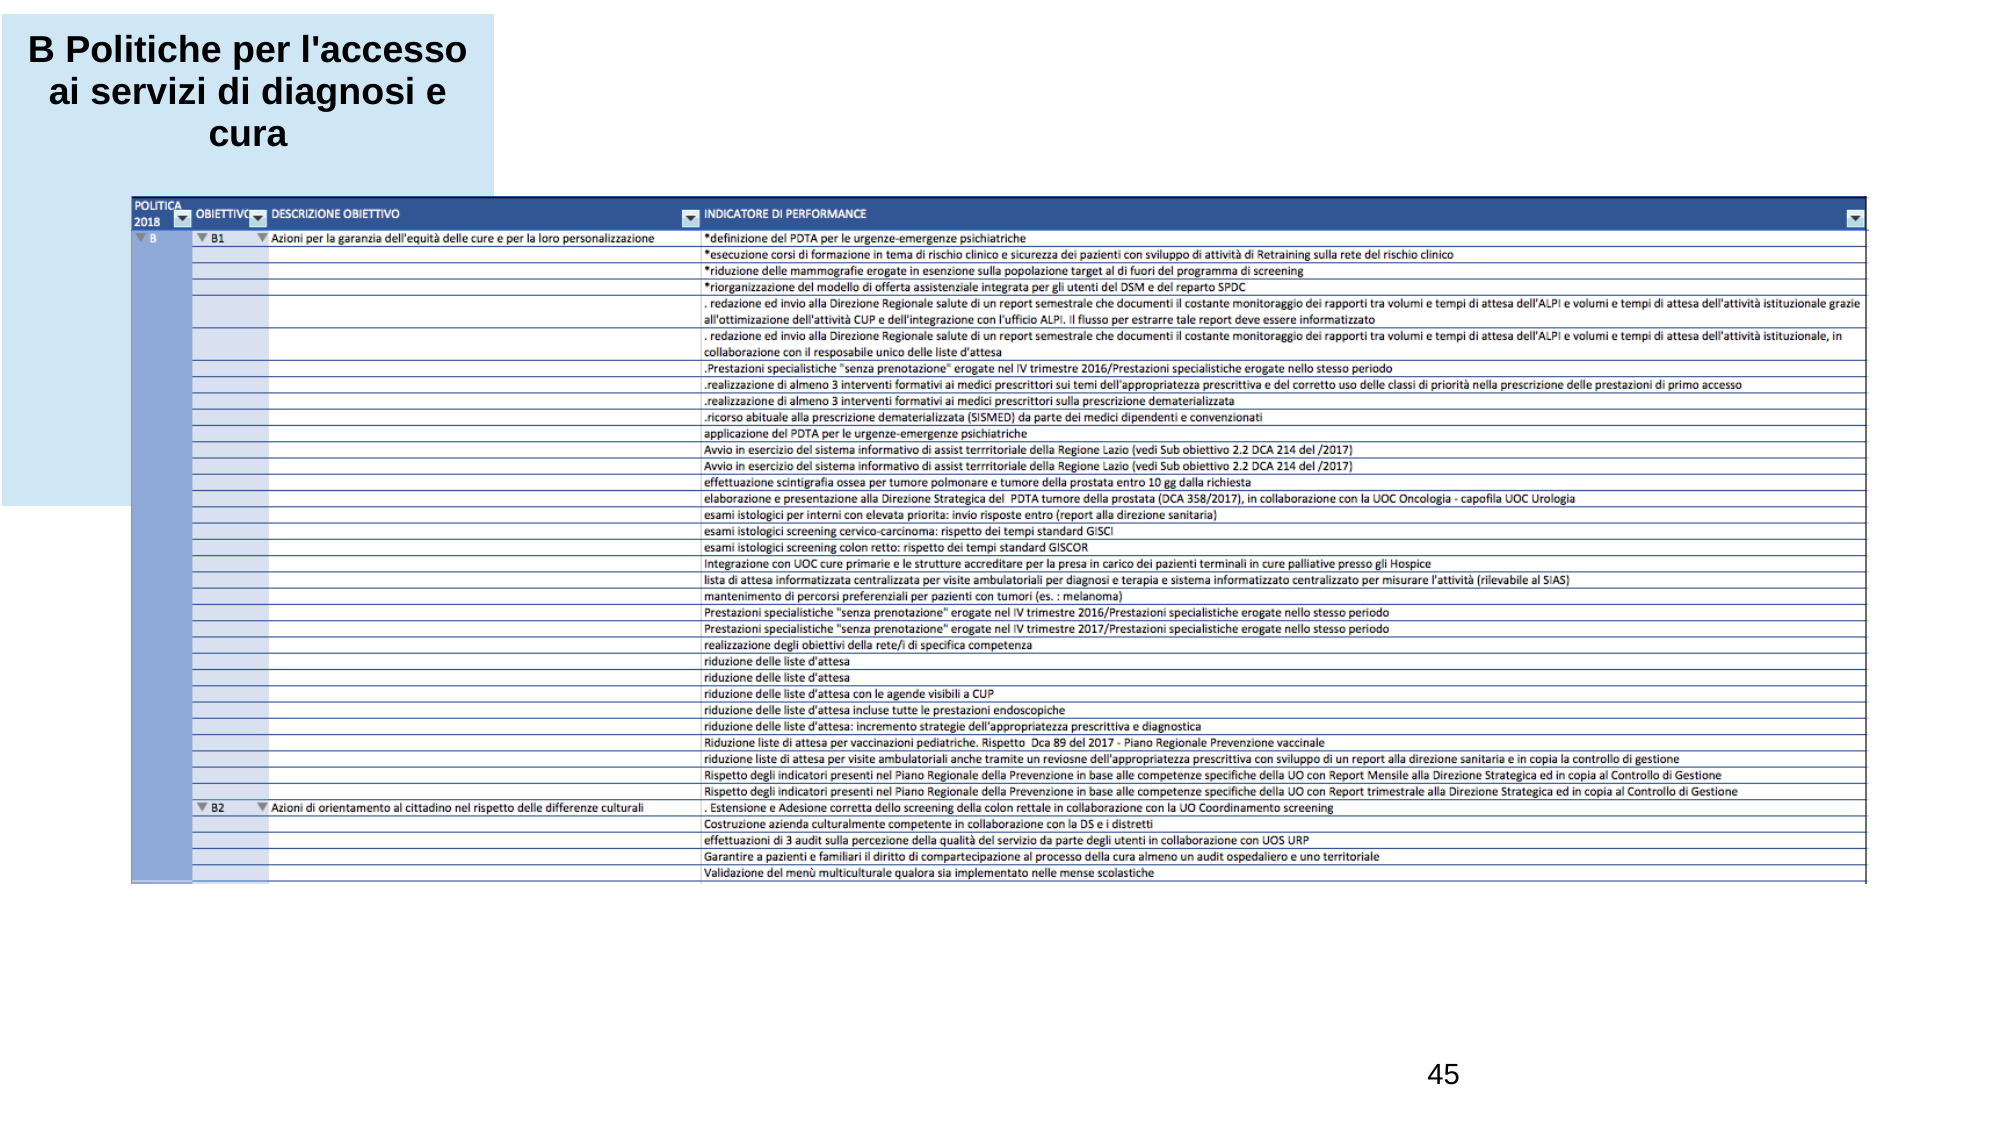

| B Politiche per l'accesso ai servizi di diagnosi e cura |
| --- |